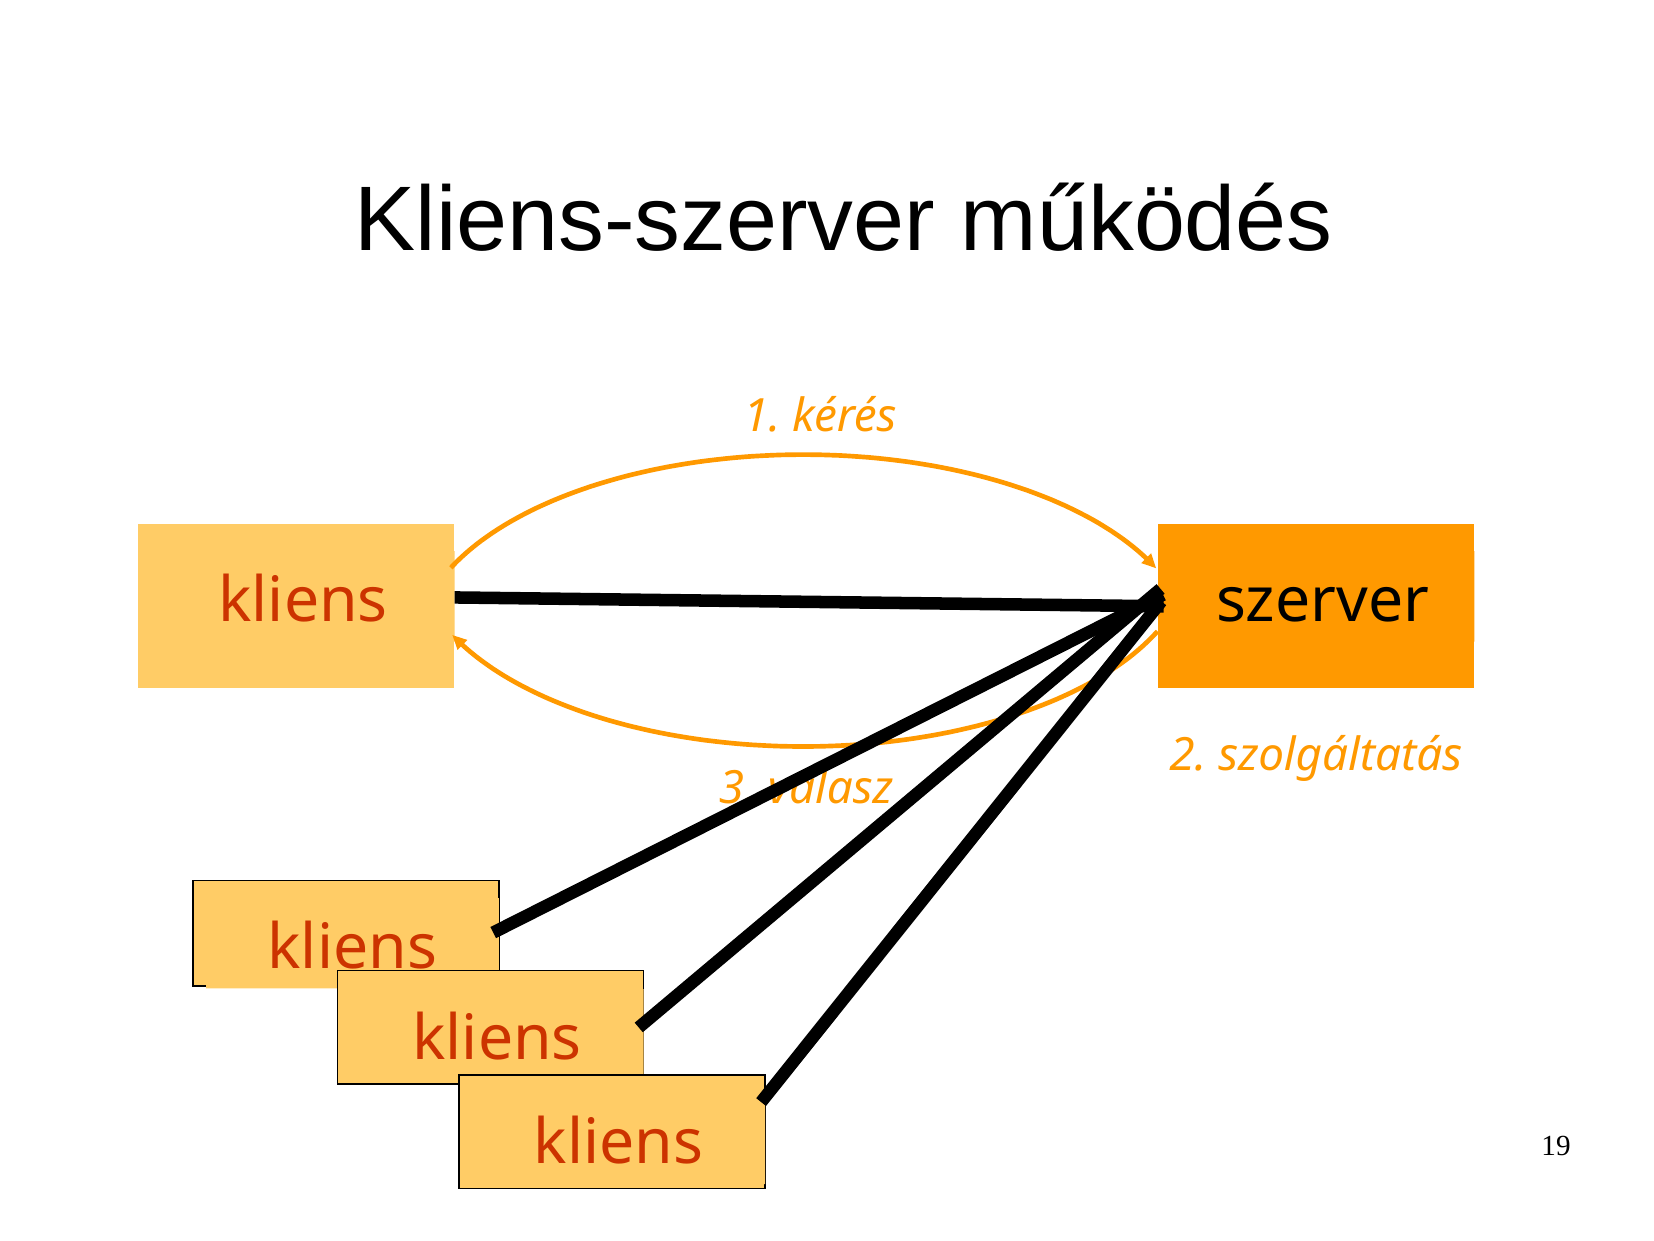

# Kliens-szerver működés
3. válasz
1. kérés
kliens
szerver
kliens
kliens
kliens
2. szolgáltatás
19